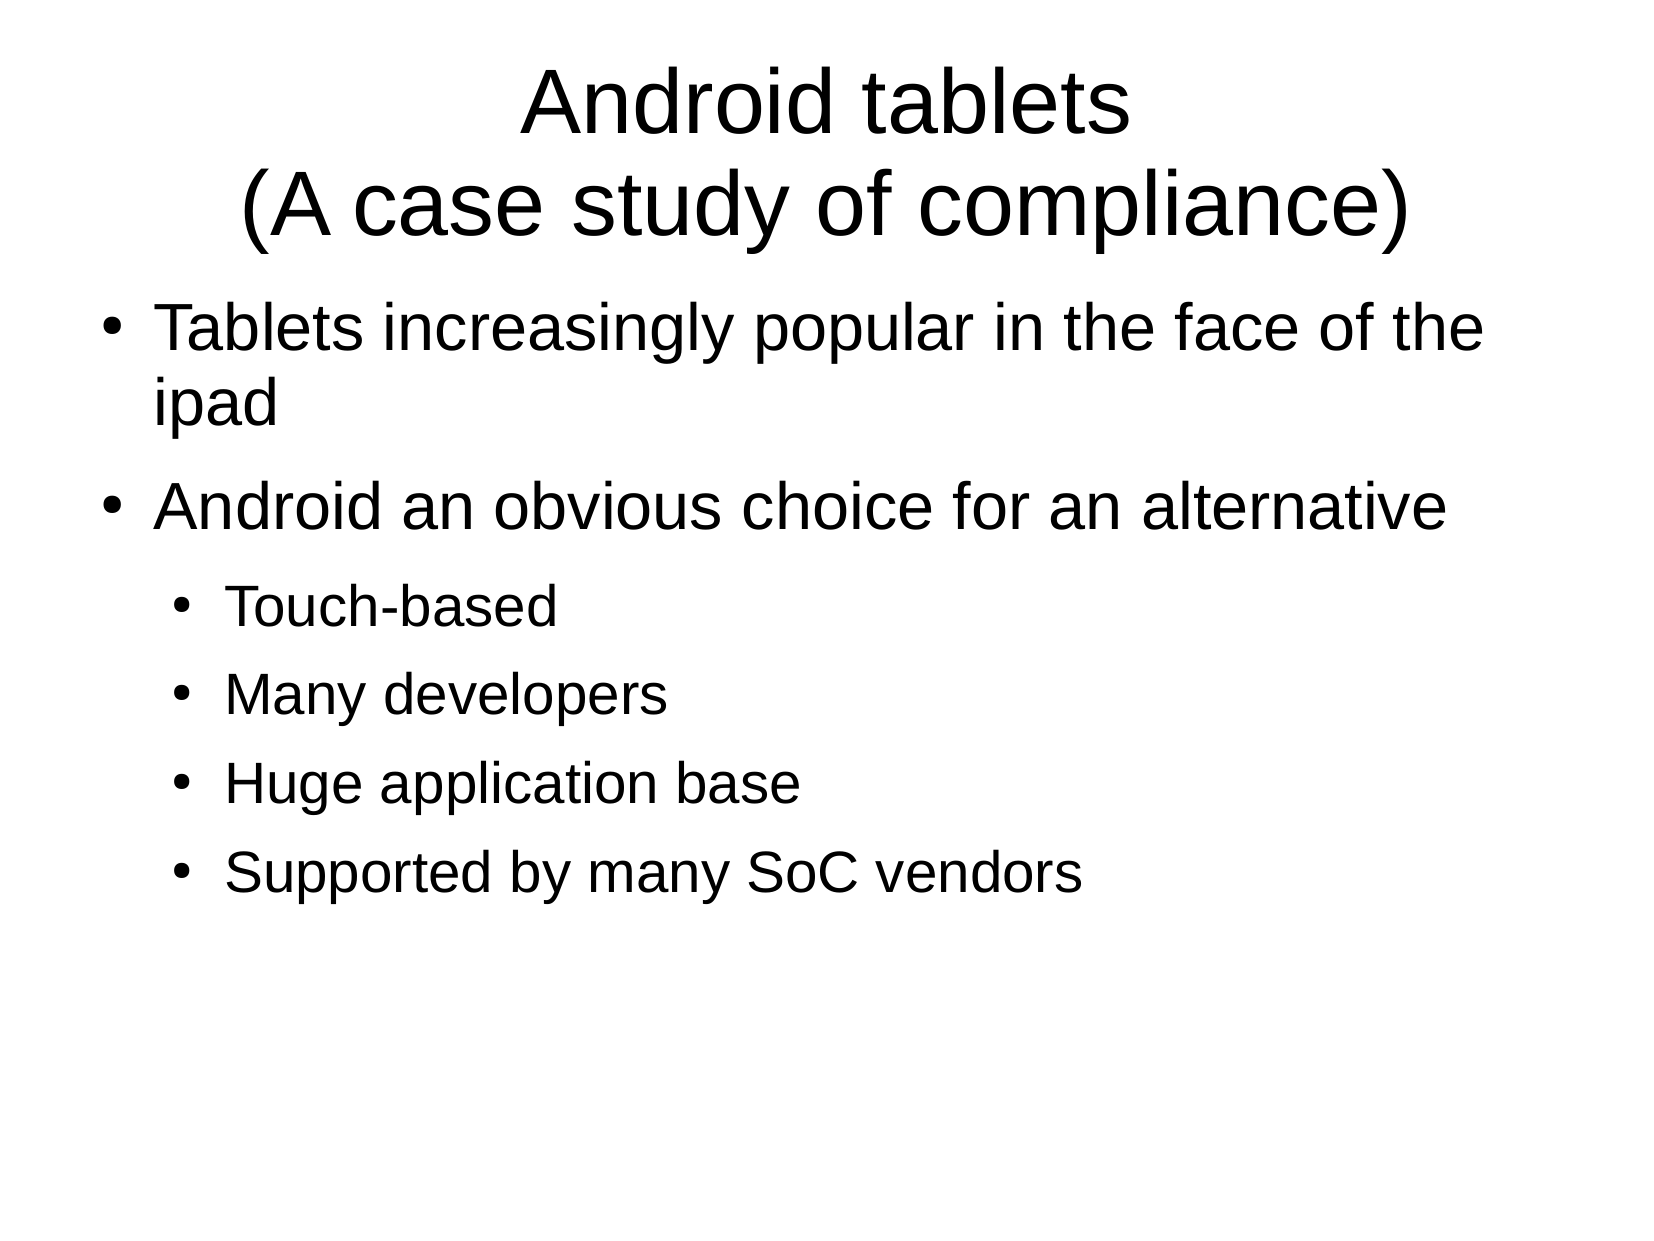

# Android tablets (A case study of compliance)
Tablets increasingly popular in the face of the ipad
Android an obvious choice for an alternative
Touch-based
Many developers
Huge application base
Supported by many SoC vendors